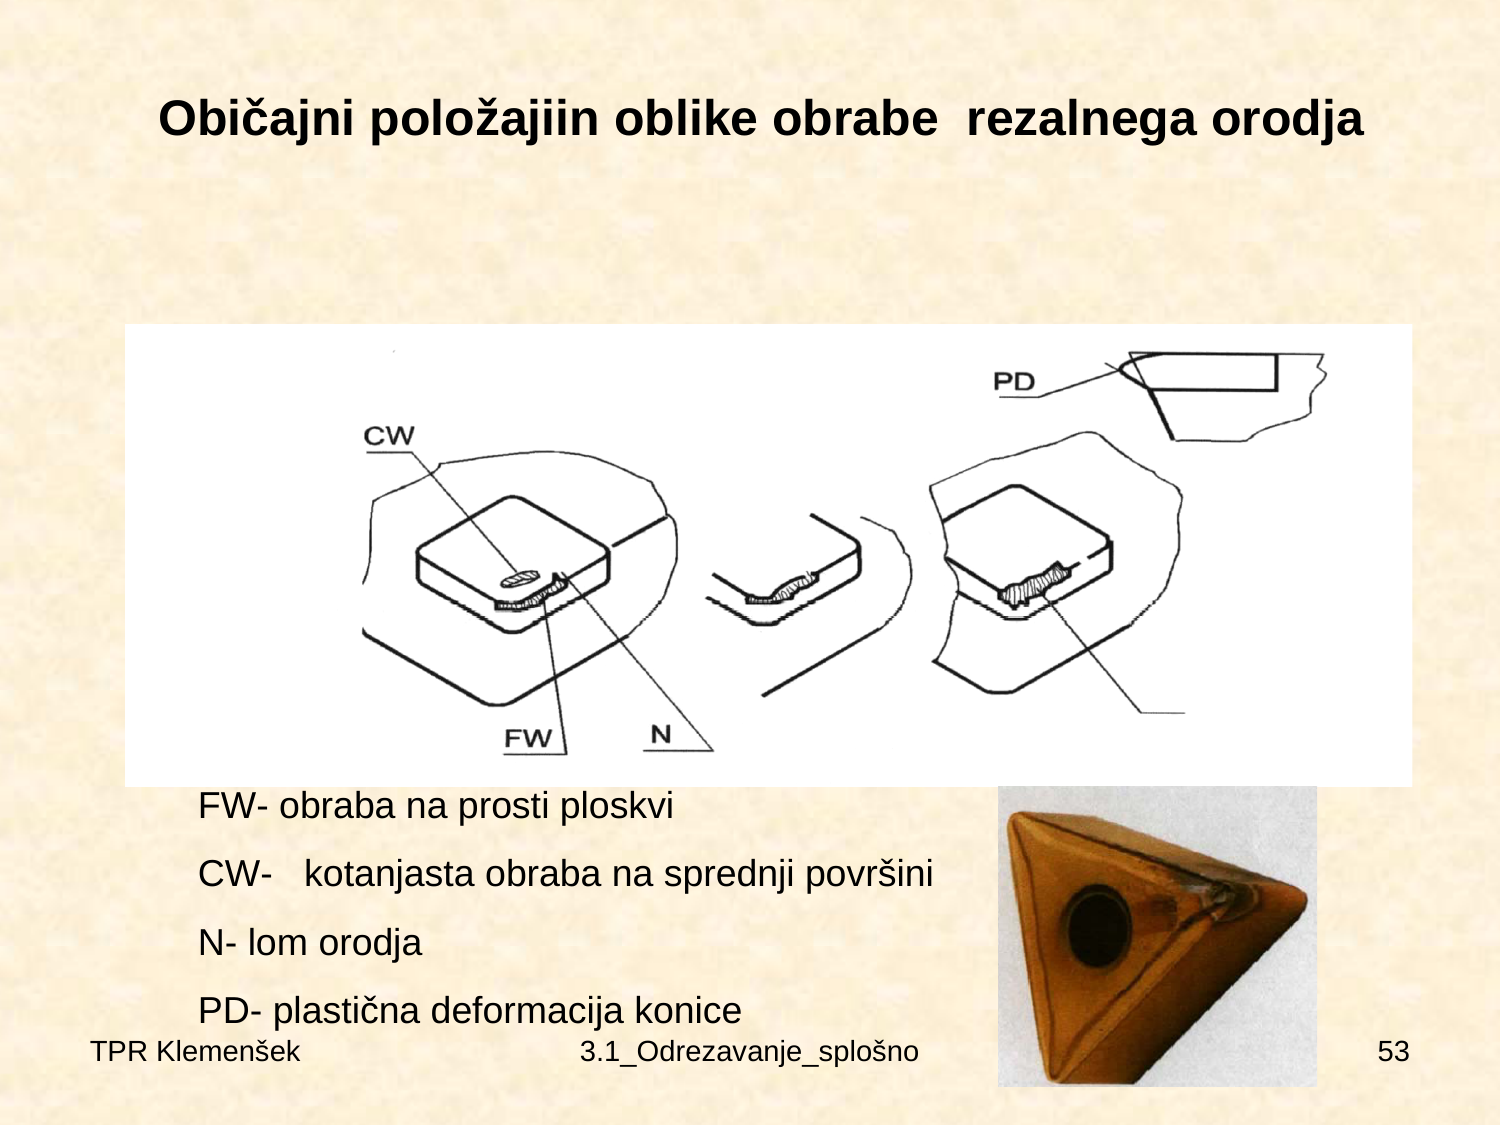

Običajni položajiin oblike obrabe rezalnega orodja
FW- obraba na prosti ploskvi
CW- kotanjasta obraba na sprednji površini
N- lom orodja
PD- plastična deformacija konice
TPR Klemenšek
3.1_Odrezavanje_splošno